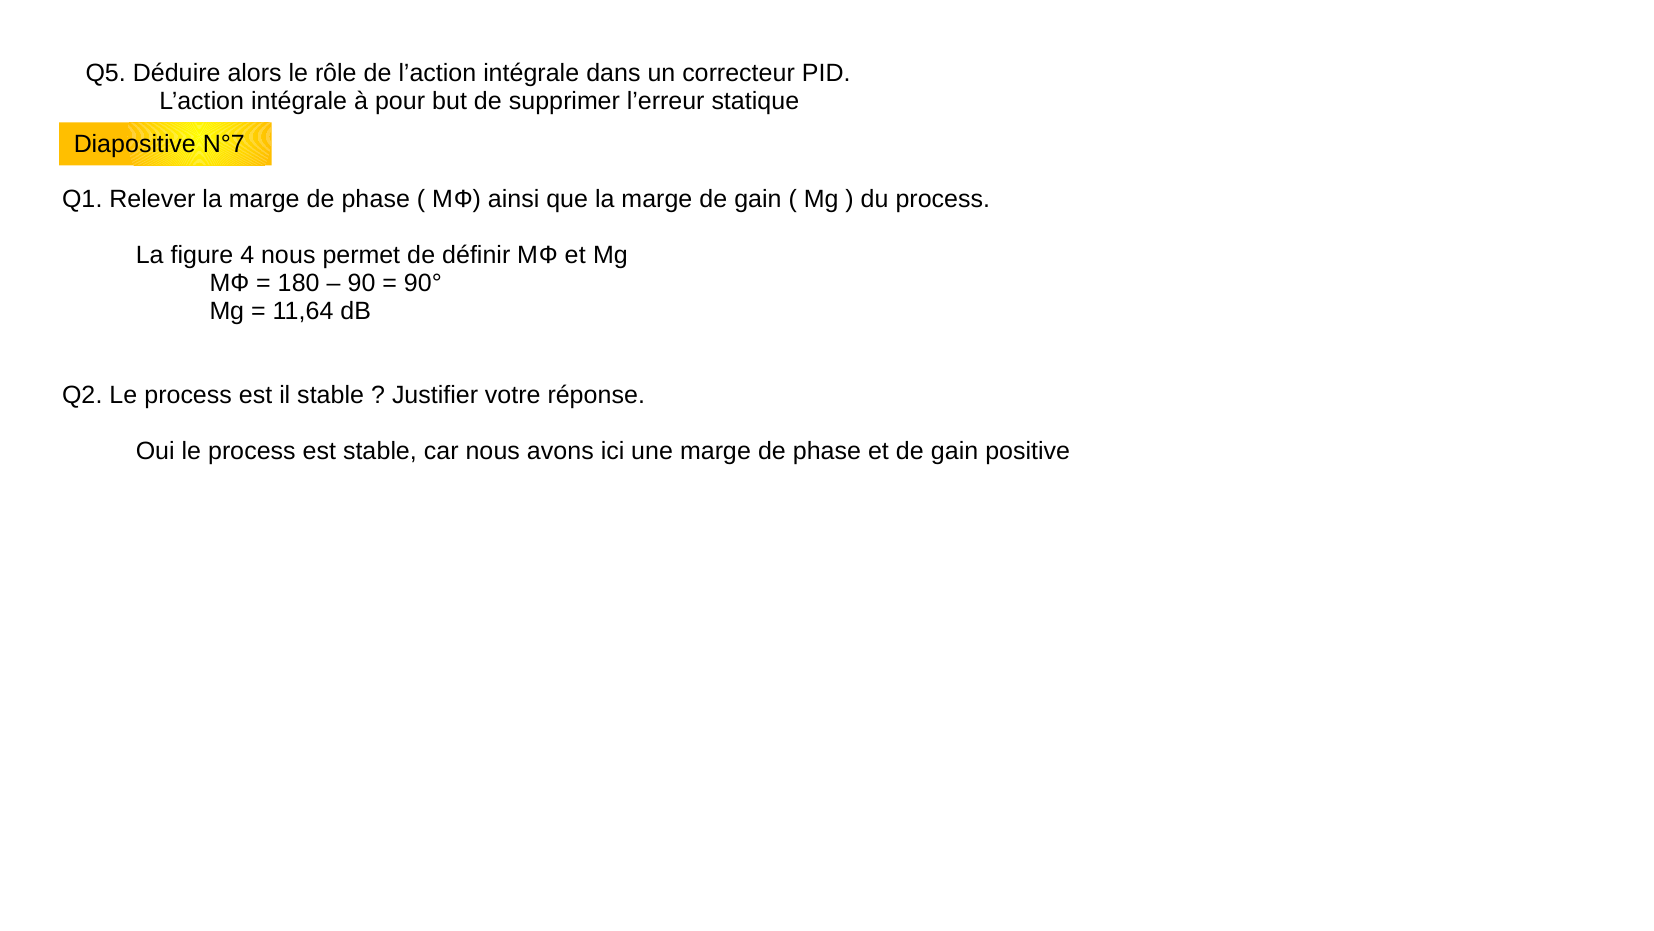

Q5. Déduire alors le rôle de l’action intégrale dans un correcteur PID.
	L’action intégrale à pour but de supprimer l’erreur statique
Diapositive N°7
Q1. Relever la marge de phase ( MФ) ainsi que la marge de gain ( Mg ) du process.
	La figure 4 nous permet de définir MФ et Mg
		MФ = 180 – 90 = 90°
		Mg = 11,64 dB
Q2. Le process est il stable ? Justifier votre réponse.
	Oui le process est stable, car nous avons ici une marge de phase et de gain positive